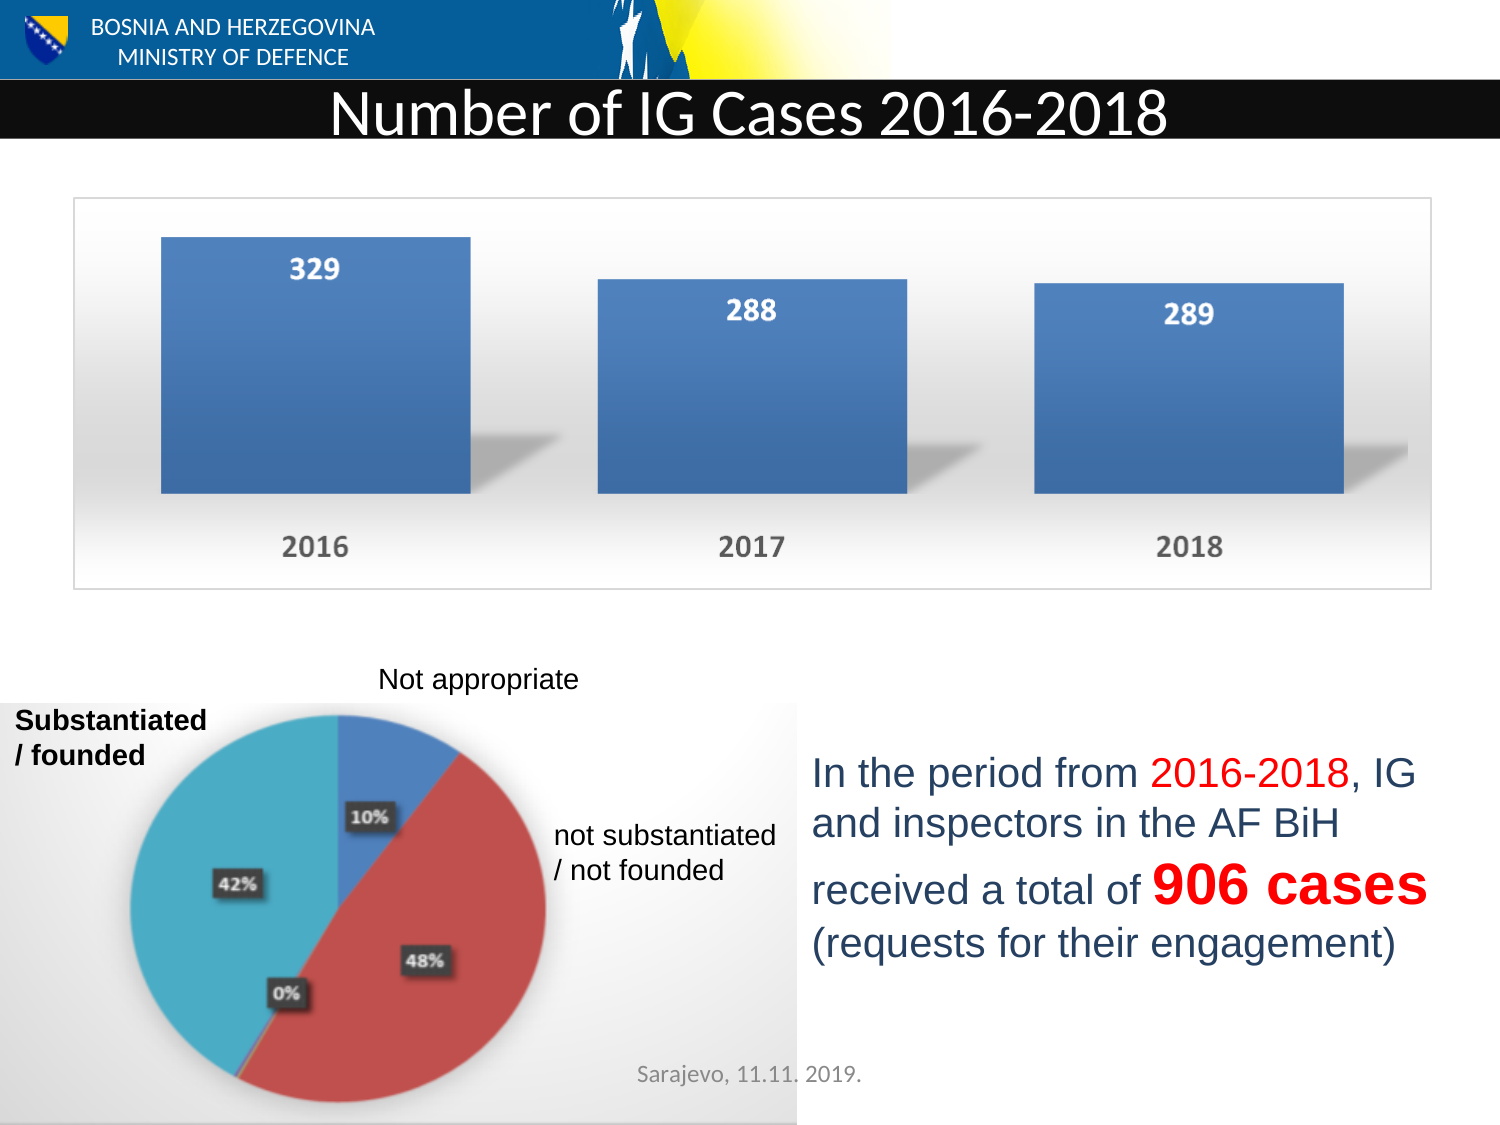

# Number of IG Cases 2016-2018
Not appropriate
Substantiated
/ founded
In the period from 2016-2018, IG and inspectors in the AF BiH received a total of 906 cases (requests for their engagement)
not substantiated
/ not founded
Sarajevo, 11.11. 2019.